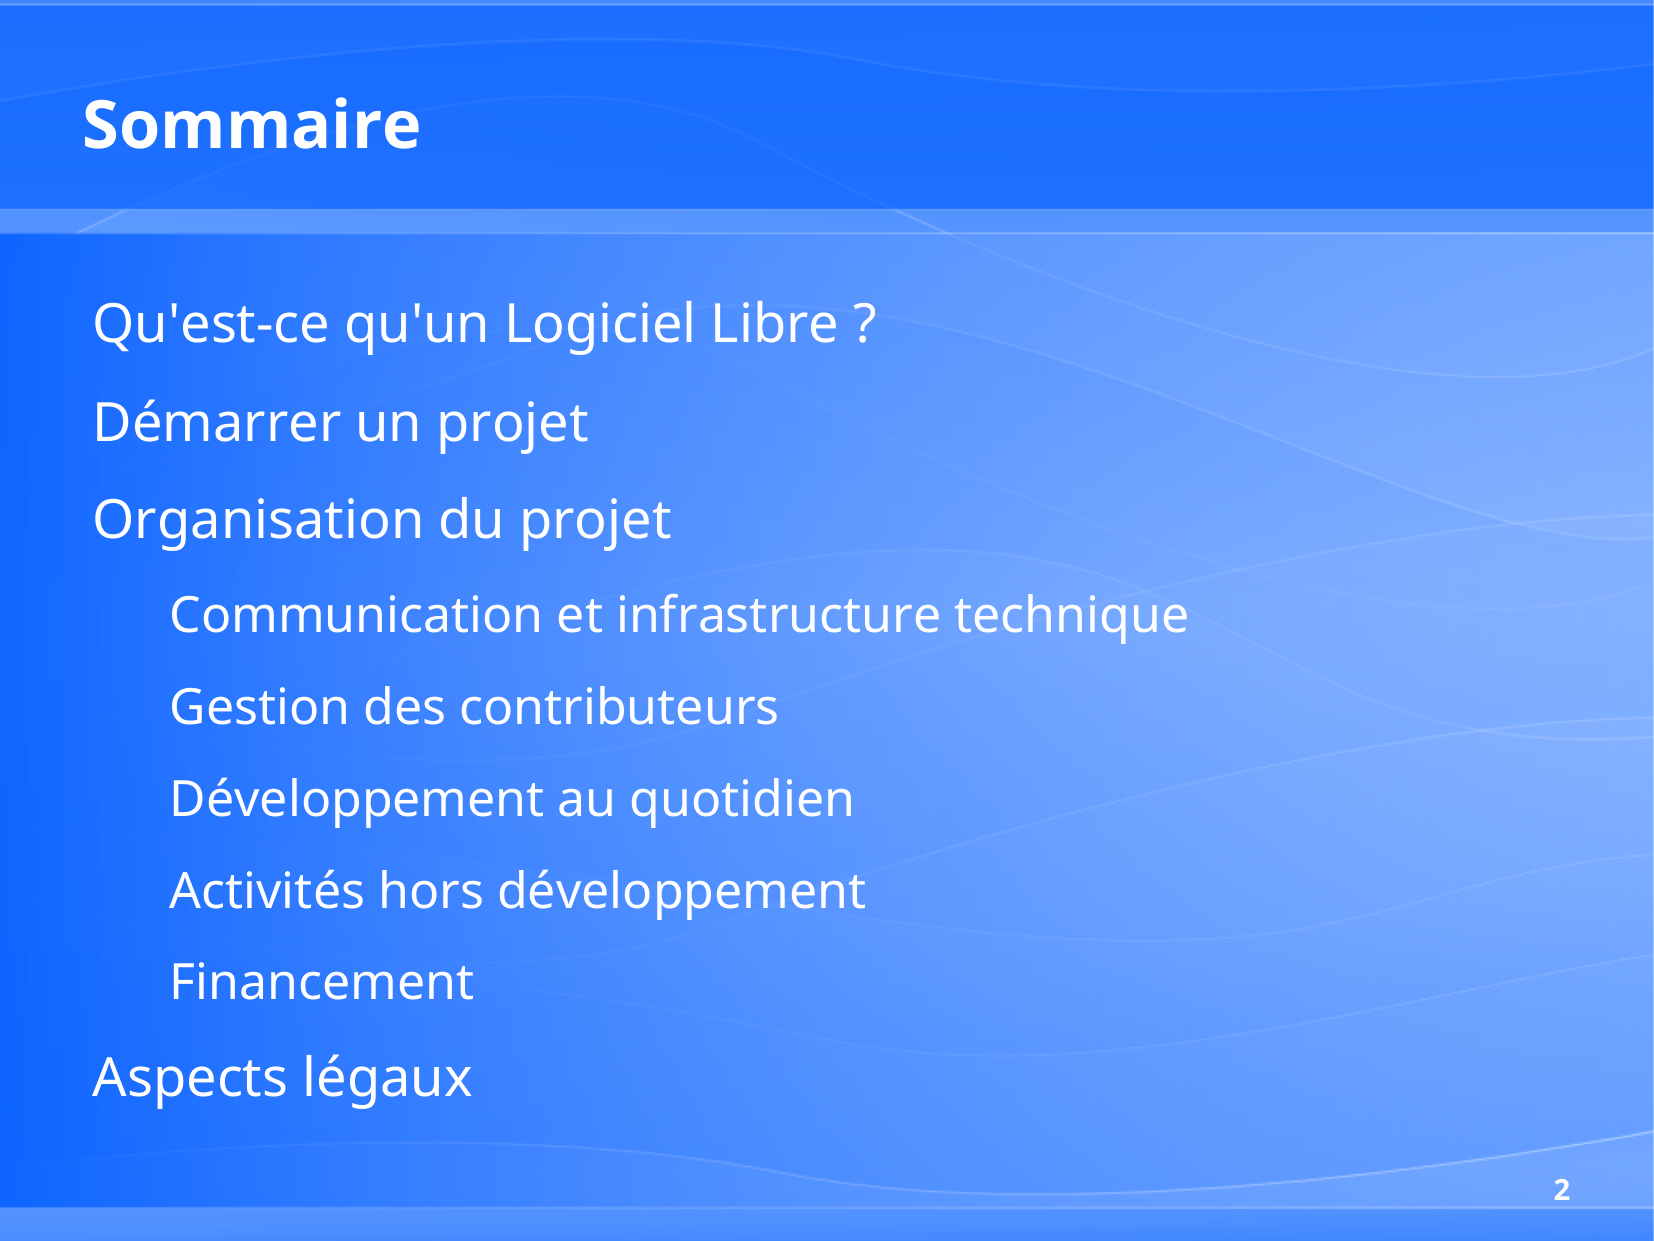

# Sommaire
Qu'est-ce qu'un Logiciel Libre ?
Démarrer un projet
Organisation du projet
Communication et infrastructure technique
Gestion des contributeurs
Développement au quotidien
Activités hors développement
Financement
Aspects légaux
2